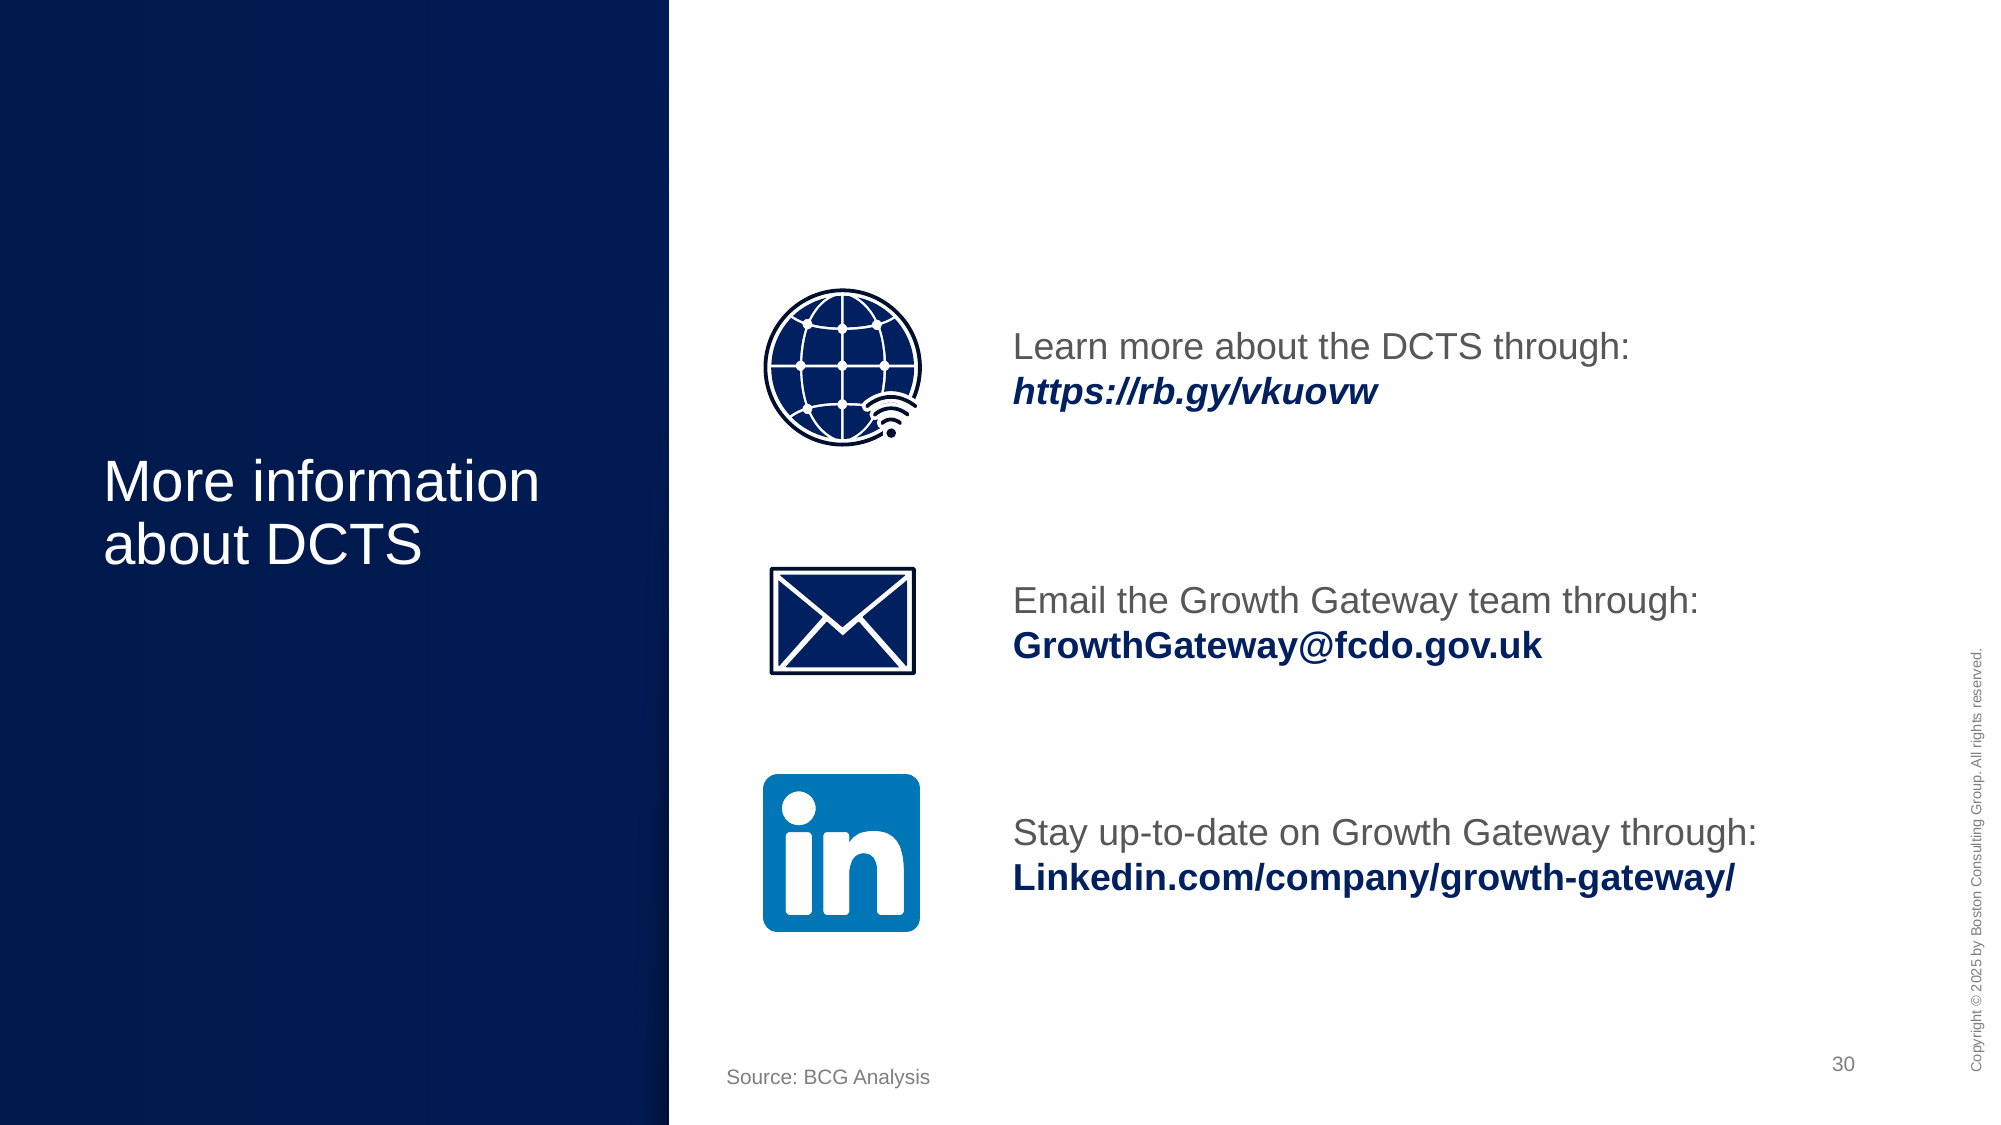

Learn more about the DCTS through:
https://rb.gy/vkuovw
# More information about DCTS
Email the Growth Gateway team through:
GrowthGateway@fcdo.gov.uk
Stay up-to-date on Growth Gateway through:
Linkedin.com/company/growth-gateway/
Source: BCG Analysis